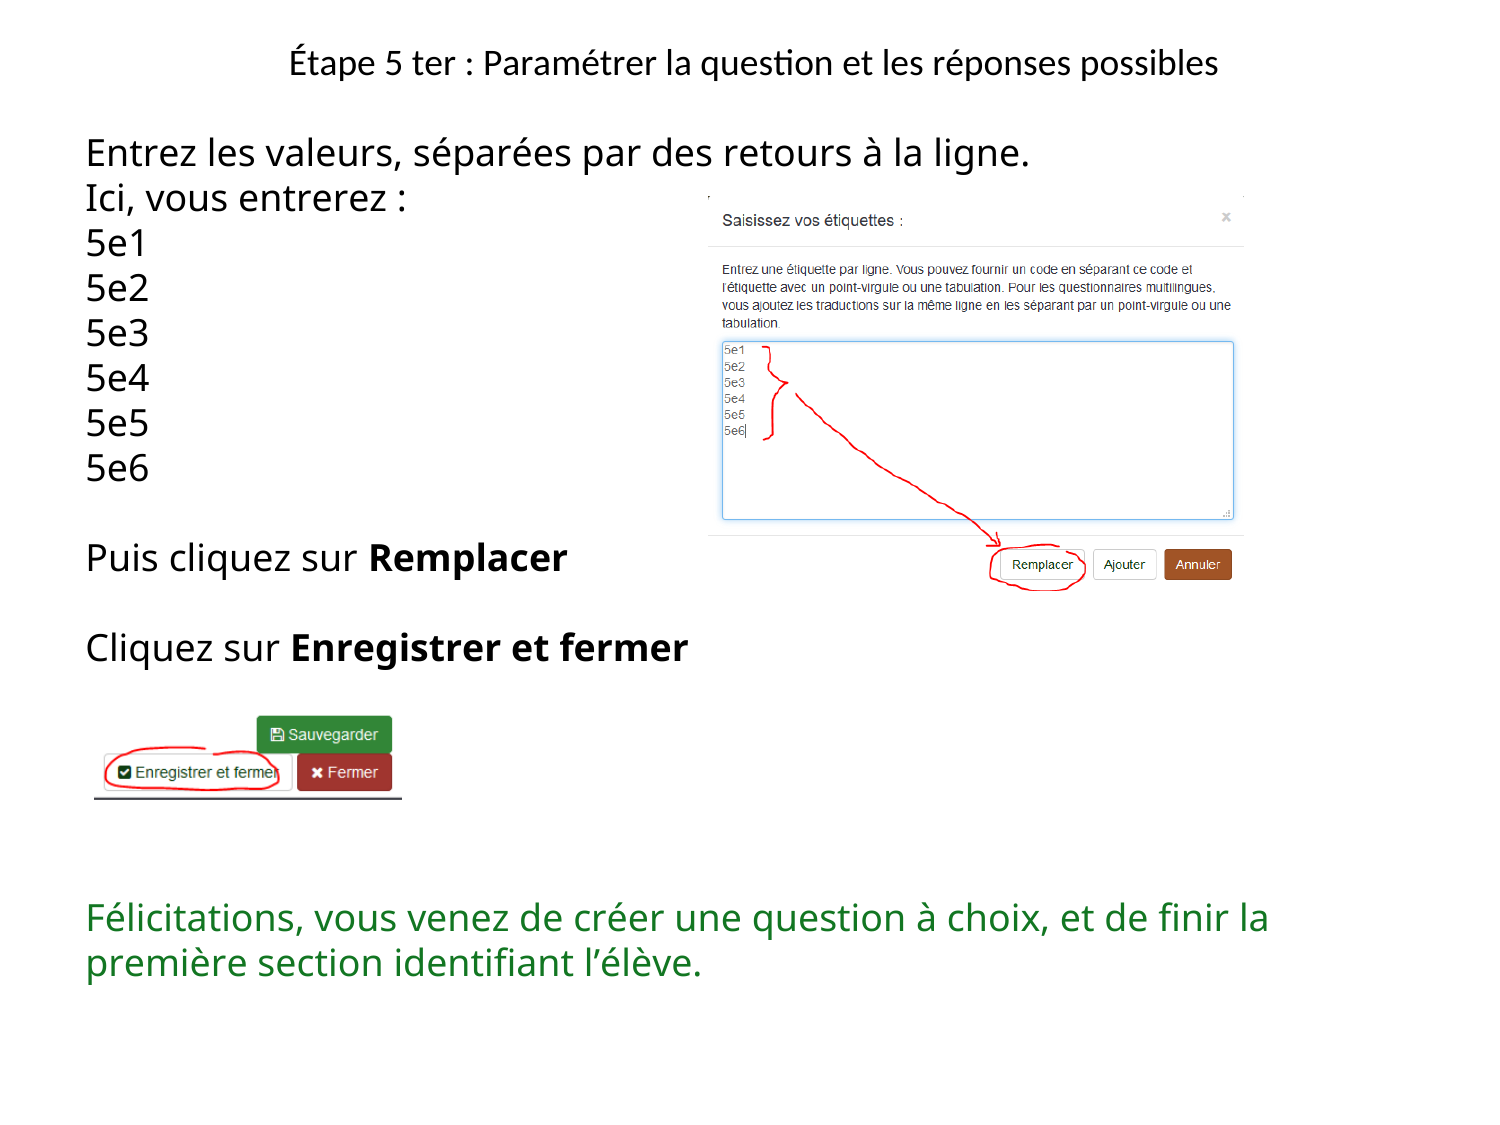

Étape 5 ter : Paramétrer la question et les réponses possibles
Entrez les valeurs, séparées par des retours à la ligne.
Ici, vous entrerez :
5e1
5e2
5e3
5e4
5e5
5e6
Puis cliquez sur Remplacer
Cliquez sur Enregistrer et fermer
Félicitations, vous venez de créer une question à choix, et de finir la première section identifiant l’élève.